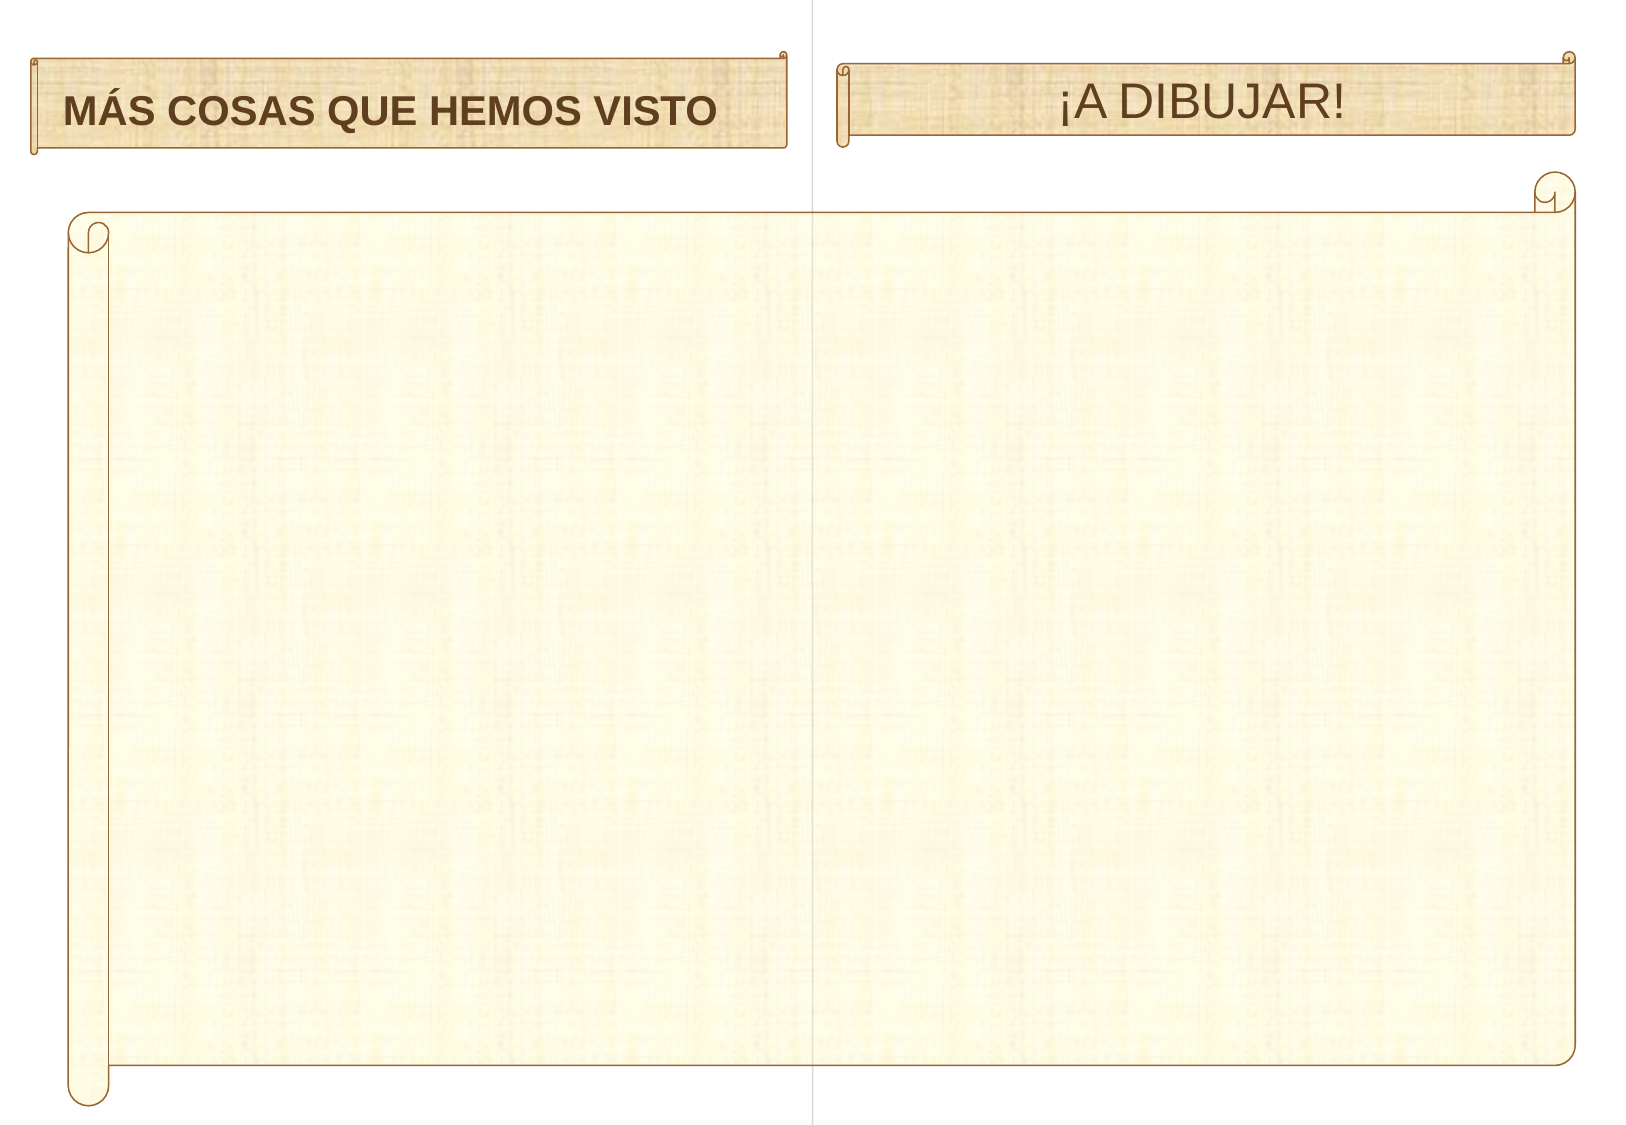

¡A DIBUJAR!
MÁS COSAS QUE HEMOS VISTO